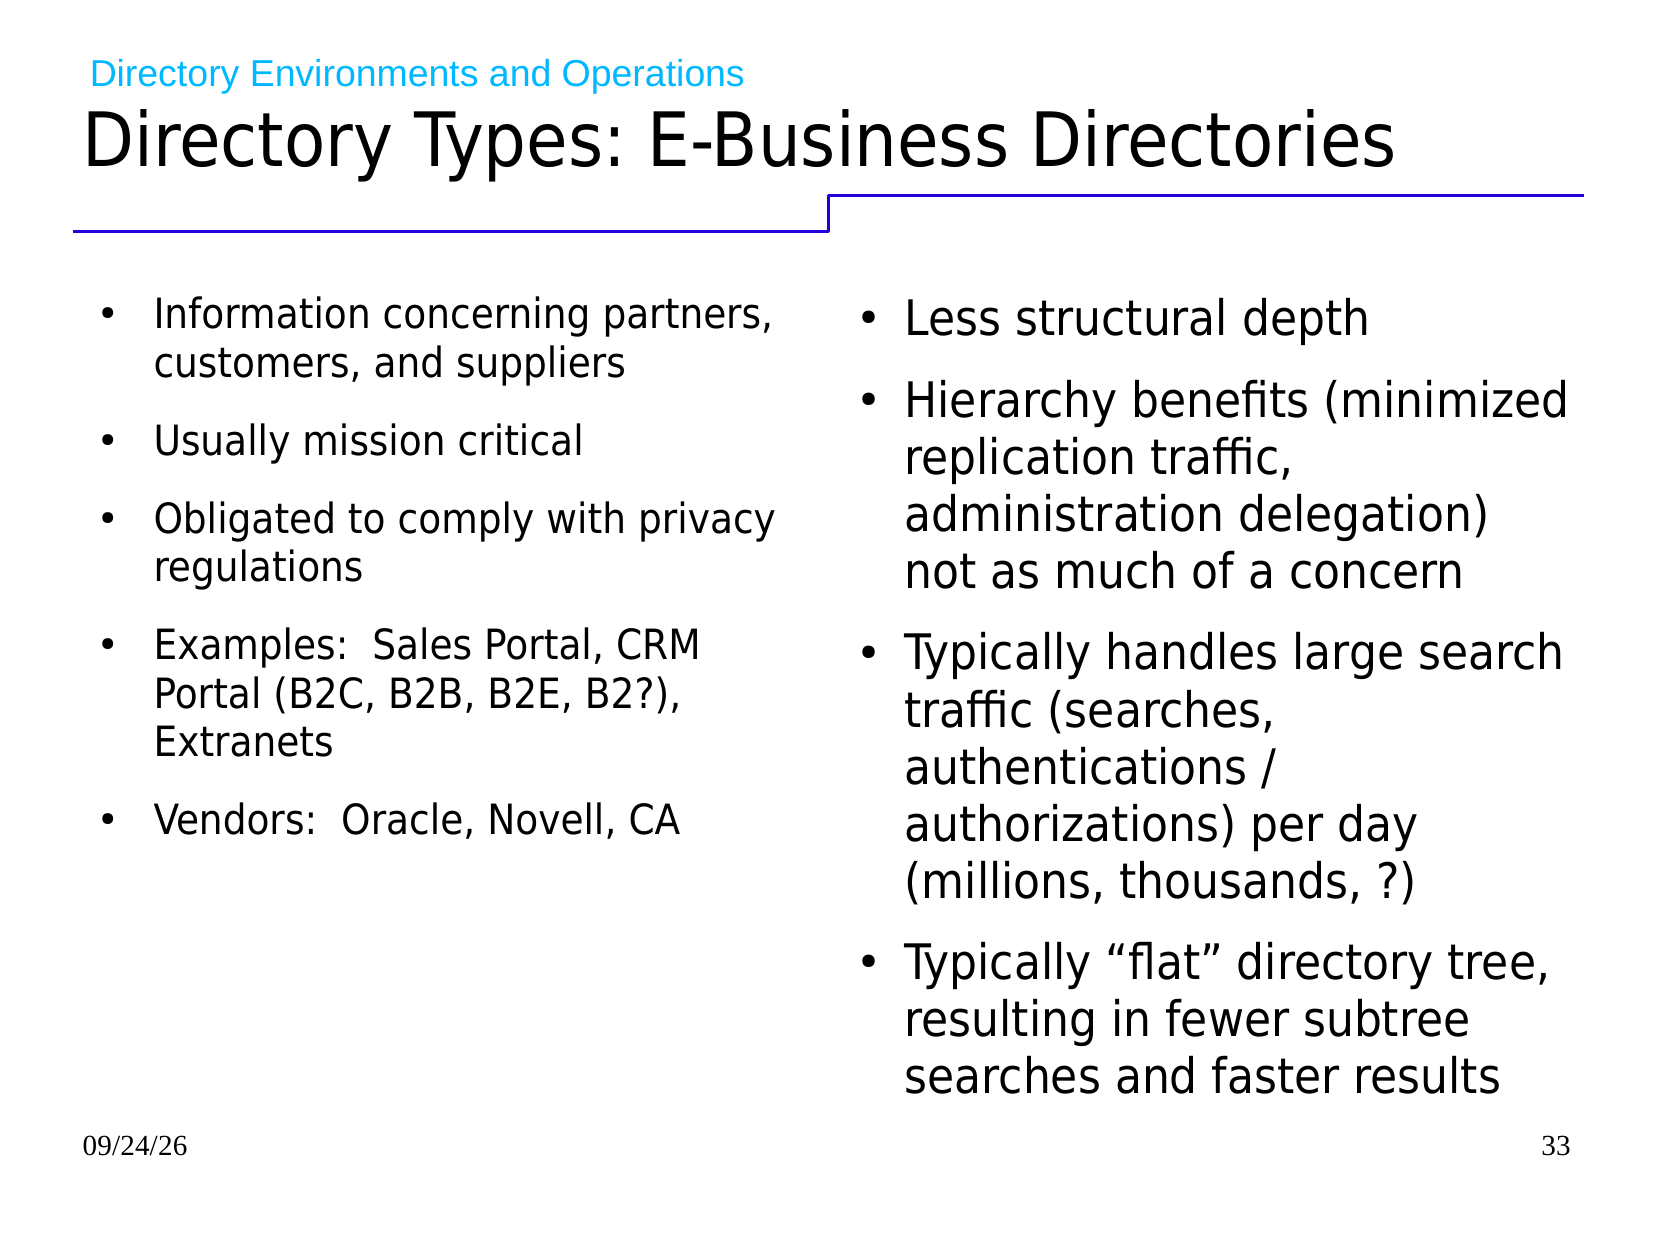

Directory Environments and Operations
# Directory Types: E-Business Directories
Information concerning partners, customers, and suppliers
Usually mission critical
Obligated to comply with privacy regulations
Examples: Sales Portal, CRM Portal (B2C, B2B, B2E, B2?), Extranets
Vendors: Oracle, Novell, CA
Less structural depth
Hierarchy benefits (minimized replication traffic, administration delegation) not as much of a concern
Typically handles large search traffic (searches, authentications / authorizations) per day (millions, thousands, ?)
Typically “flat” directory tree, resulting in fewer subtree searches and faster results
33